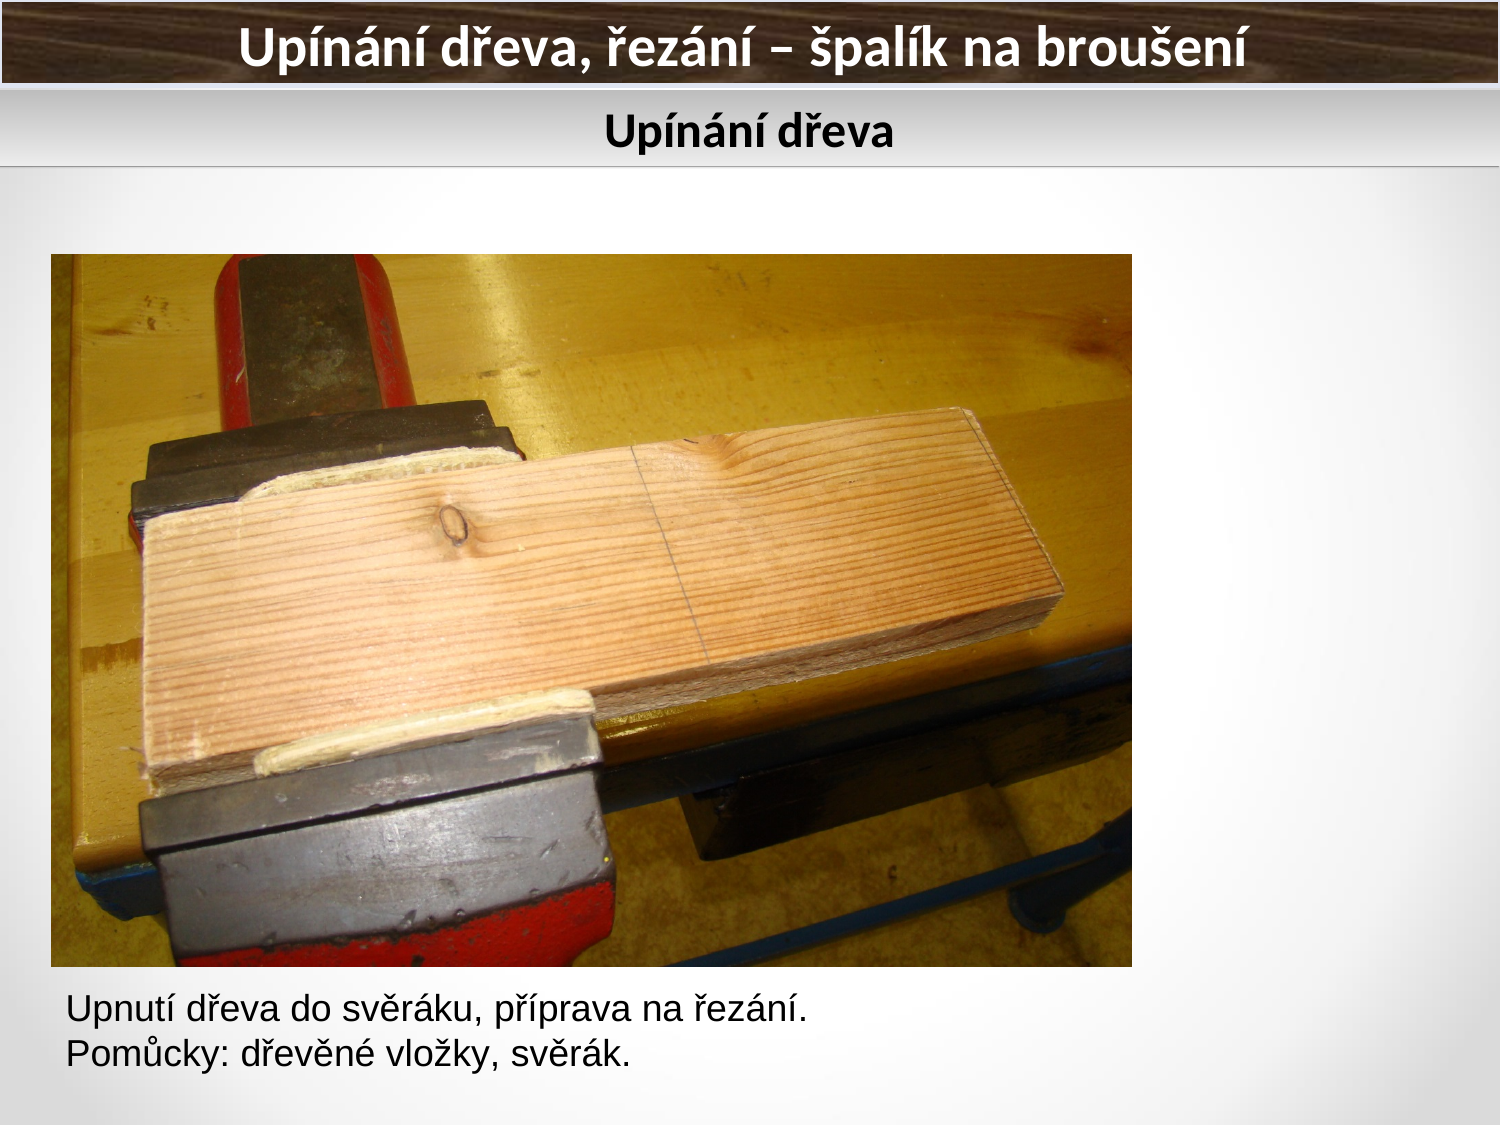

Upínání dřeva, řezání – špalík na broušení
Upínání dřeva
Upnutí dřeva do svěráku, příprava na řezání.
Pomůcky: dřevěné vložky, svěrák.